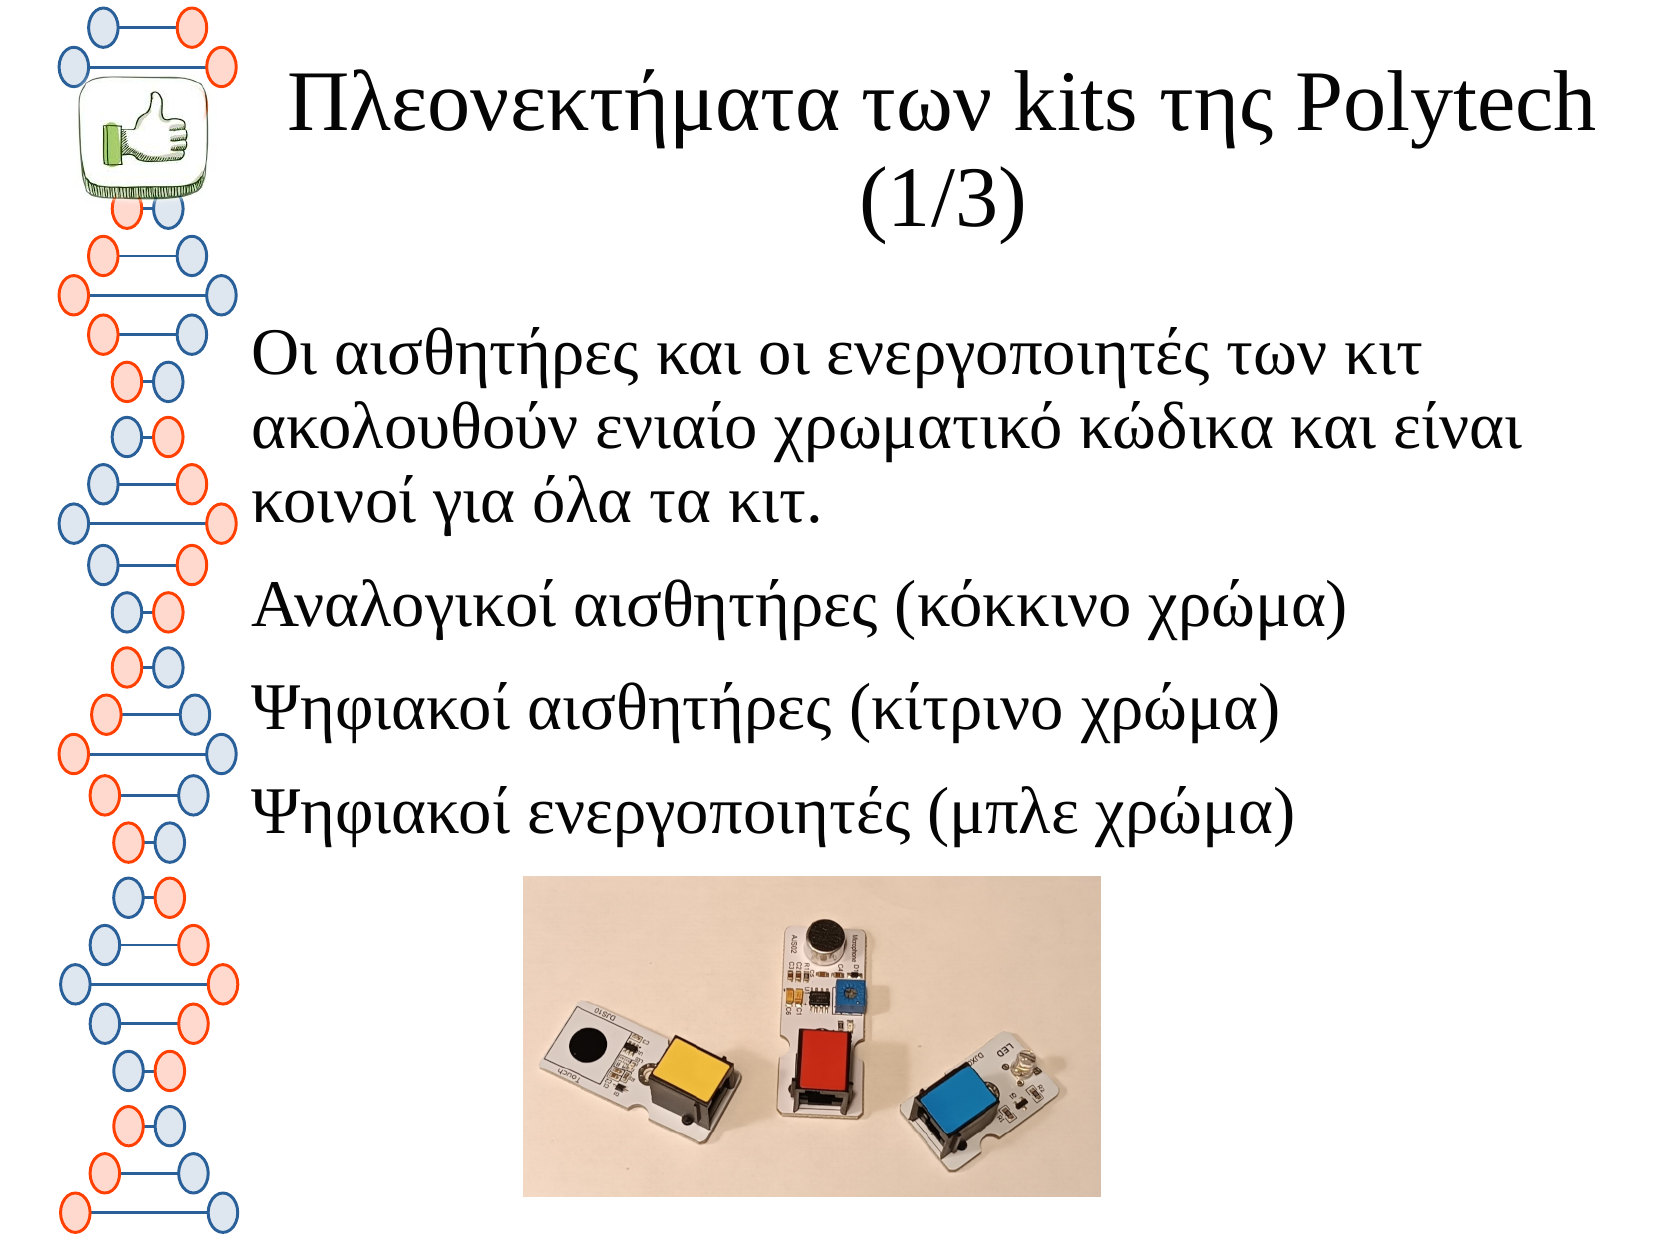

# Πλεονεκτήματα των kits της Polytech (1/3)
Οι αισθητήρες και οι ενεργοποιητές των κιτ ακολουθούν ενιαίο χρωματικό κώδικα και είναι κοινοί για όλα τα κιτ.
Αναλογικοί αισθητήρες (κόκκινο χρώμα)
Ψηφιακοί αισθητήρες (κίτρινο χρώμα)
Ψηφιακοί ενεργοποιητές (μπλε χρώμα)